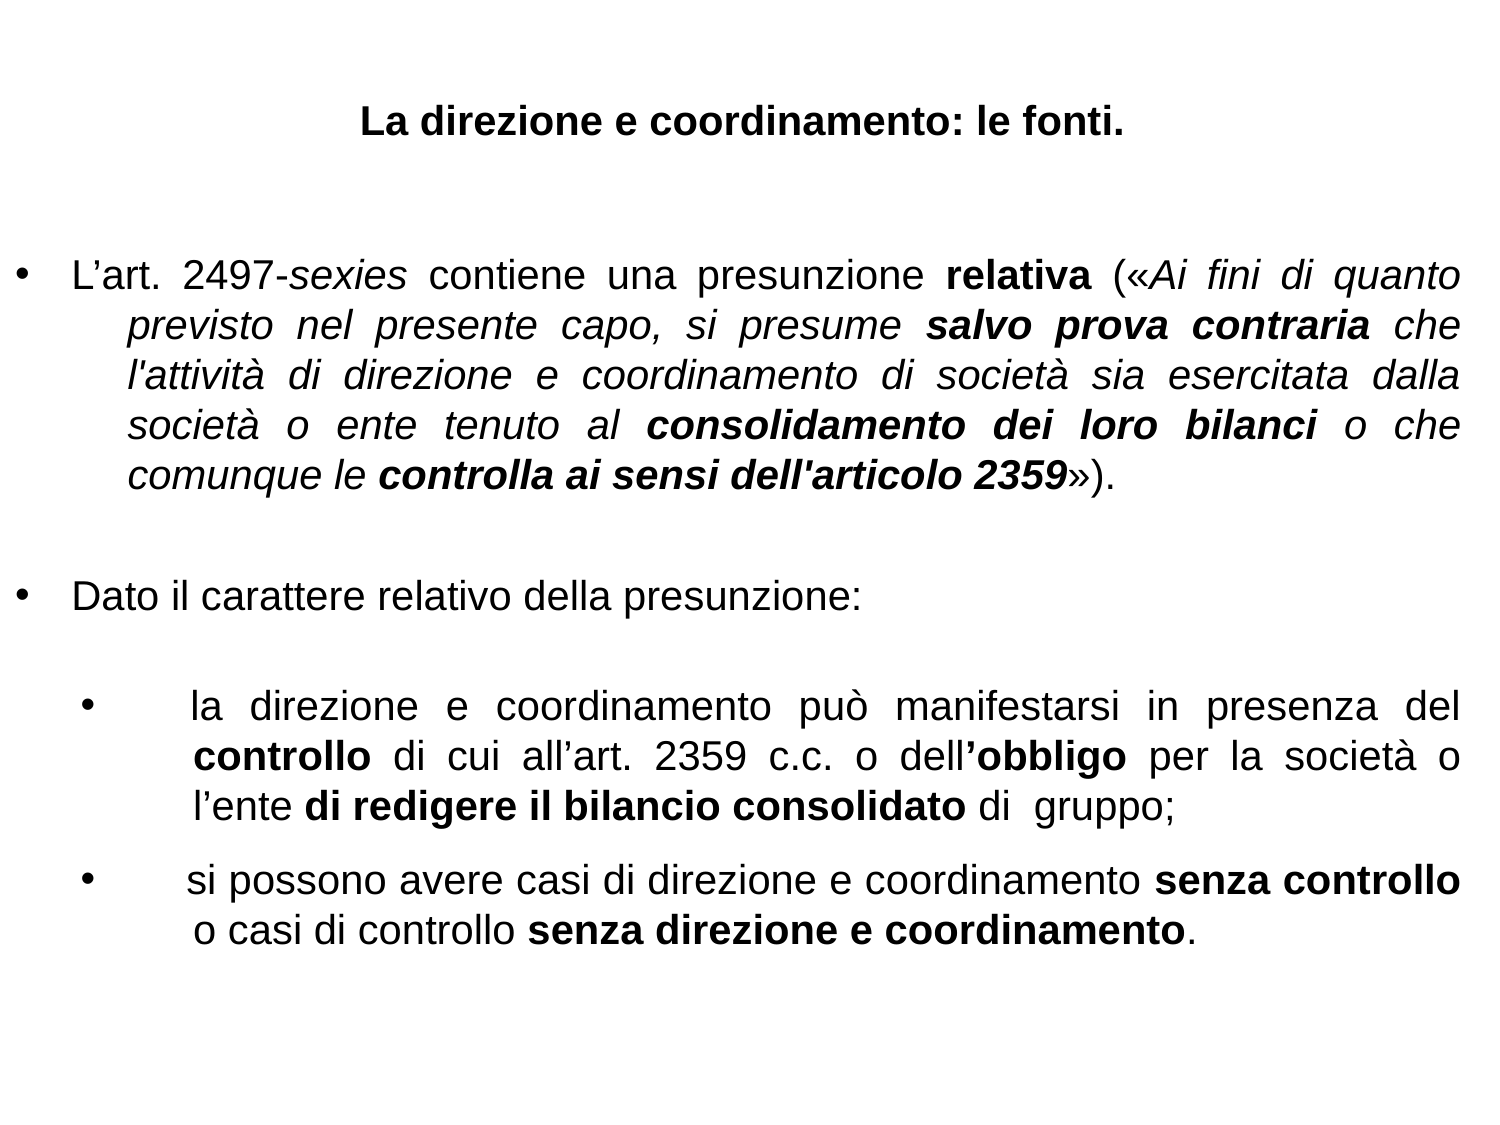

# La direzione e coordinamento: le fonti.
L’art. 2497-sexies contiene una presunzione relativa («Ai fini di quanto previsto nel presente capo, si presume salvo prova contraria che l'attività di direzione e coordinamento di società sia esercitata dalla società o ente tenuto al consolidamento dei loro bilanci o che comunque le controlla ai sensi dell'articolo 2359»).
Dato il carattere relativo della presunzione:
 la direzione e coordinamento può manifestarsi in presenza del controllo di cui all’art. 2359 c.c. o dell’obbligo per la società o l’ente di redigere il bilancio consolidato di gruppo;
 si possono avere casi di direzione e coordinamento senza controllo o casi di controllo senza direzione e coordinamento.